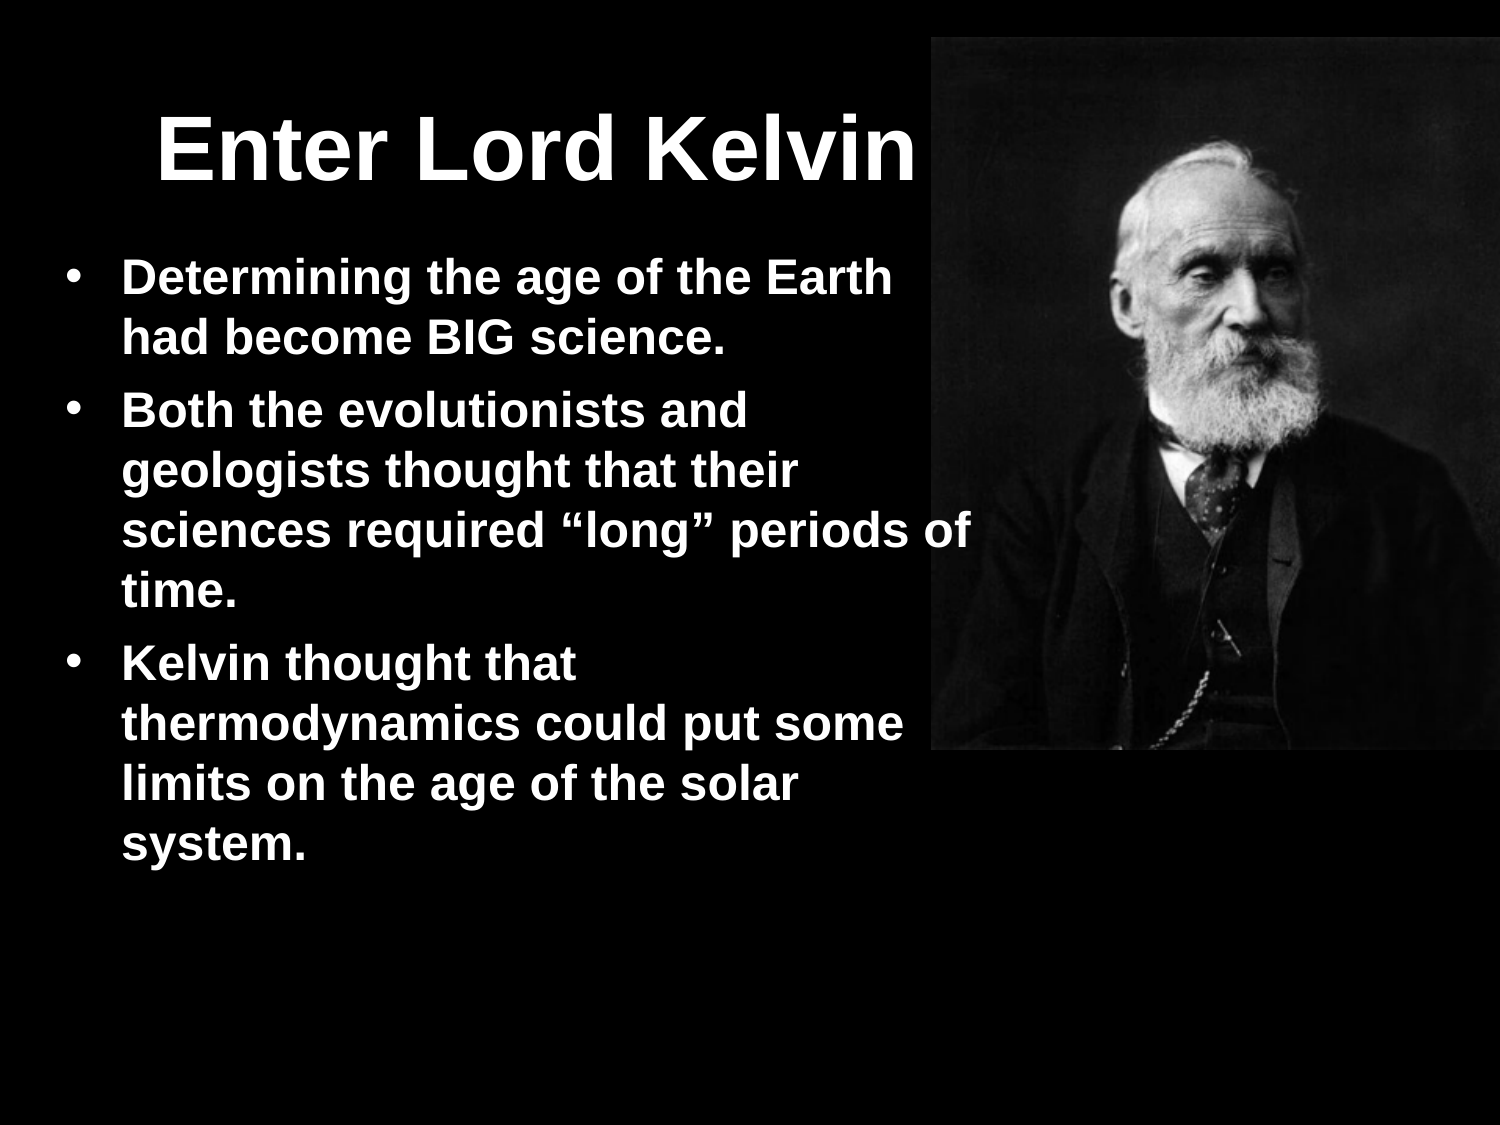

# Enter Lord Kelvin
Determining the age of the Earth had become BIG science.
Both the evolutionists and geologists thought that their sciences required “long” periods of time.
Kelvin thought that thermodynamics could put some limits on the age of the solar system.